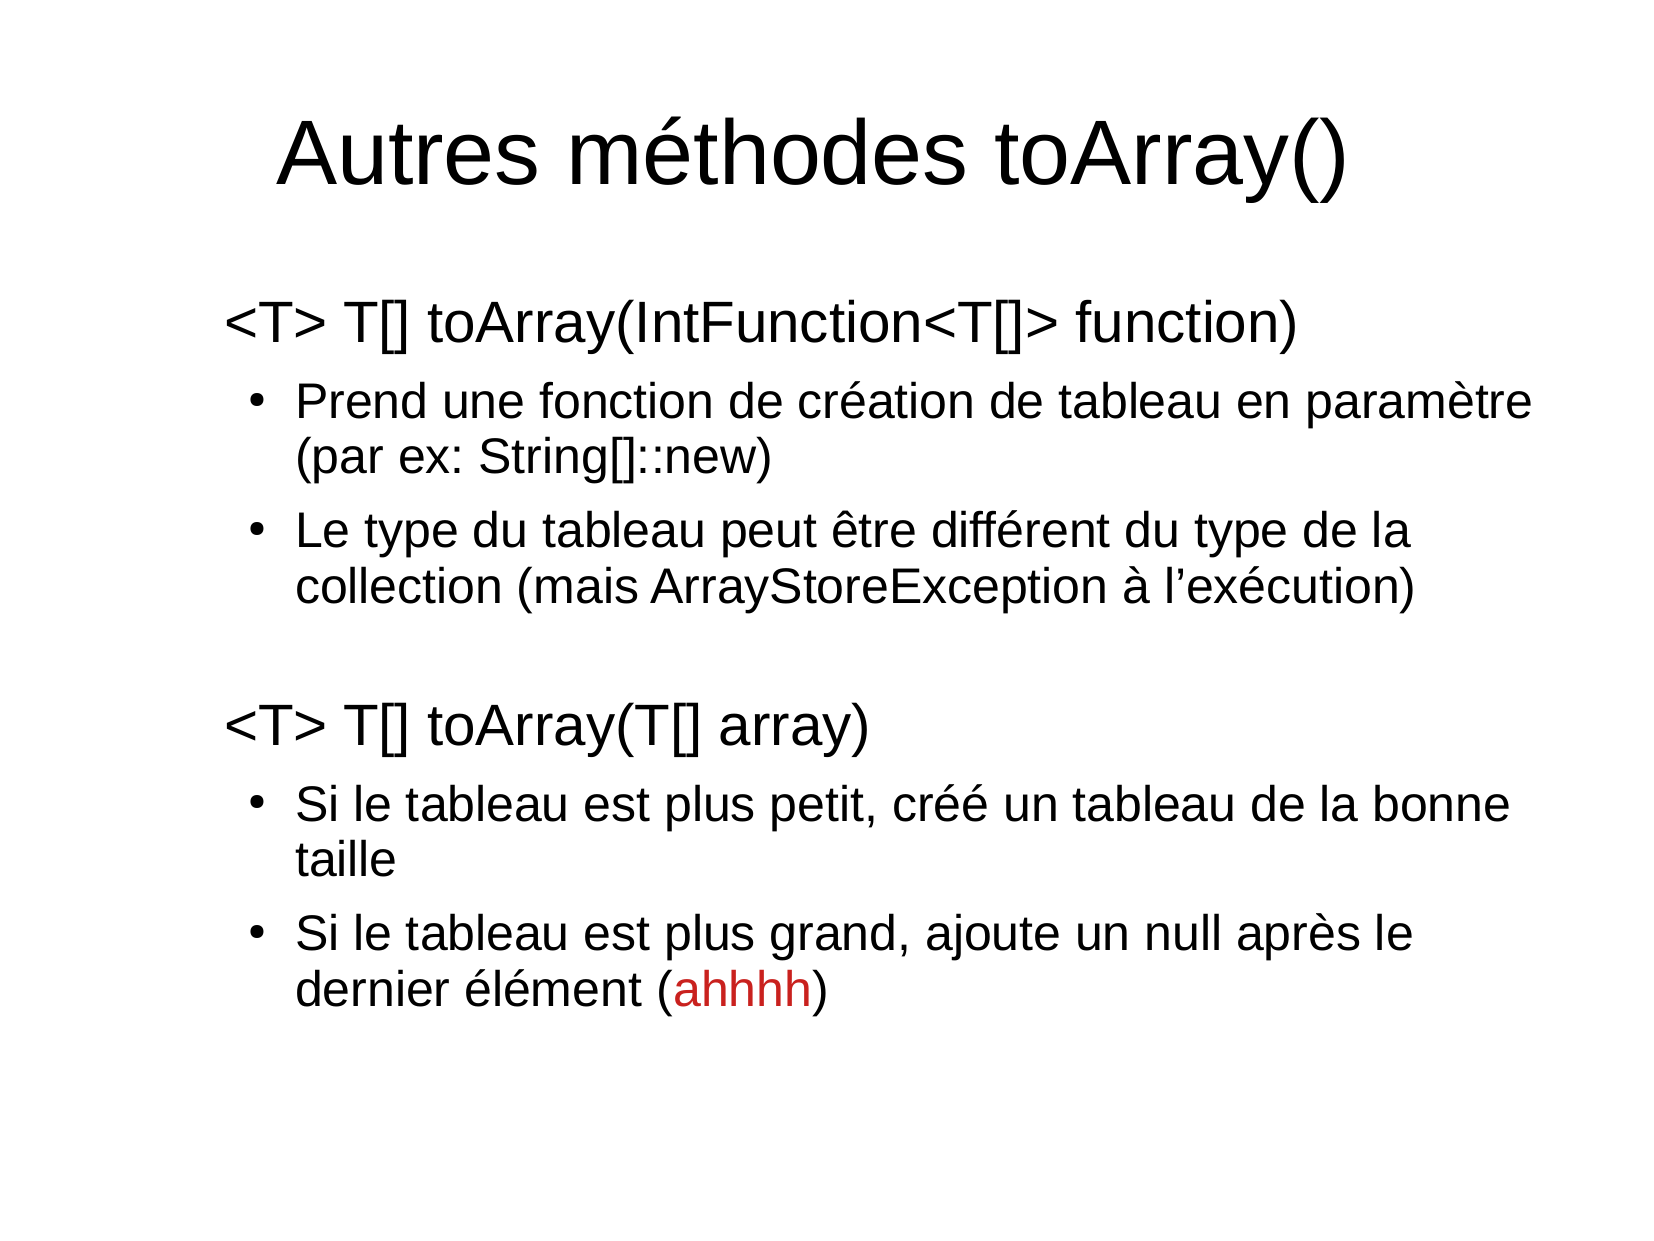

# Autres méthodes toArray()
<T> T[] toArray(IntFunction<T[]> function)
Prend une fonction de création de tableau en paramètre
(par ex: String[]::new)
Le type du tableau peut être différent du type de la collection (mais ArrayStoreException à l’exécution)
<T> T[] toArray(T[] array)
Si le tableau est plus petit, créé un tableau de la bonne taille
Si le tableau est plus grand, ajoute un null après le dernier élément (ahhhh)